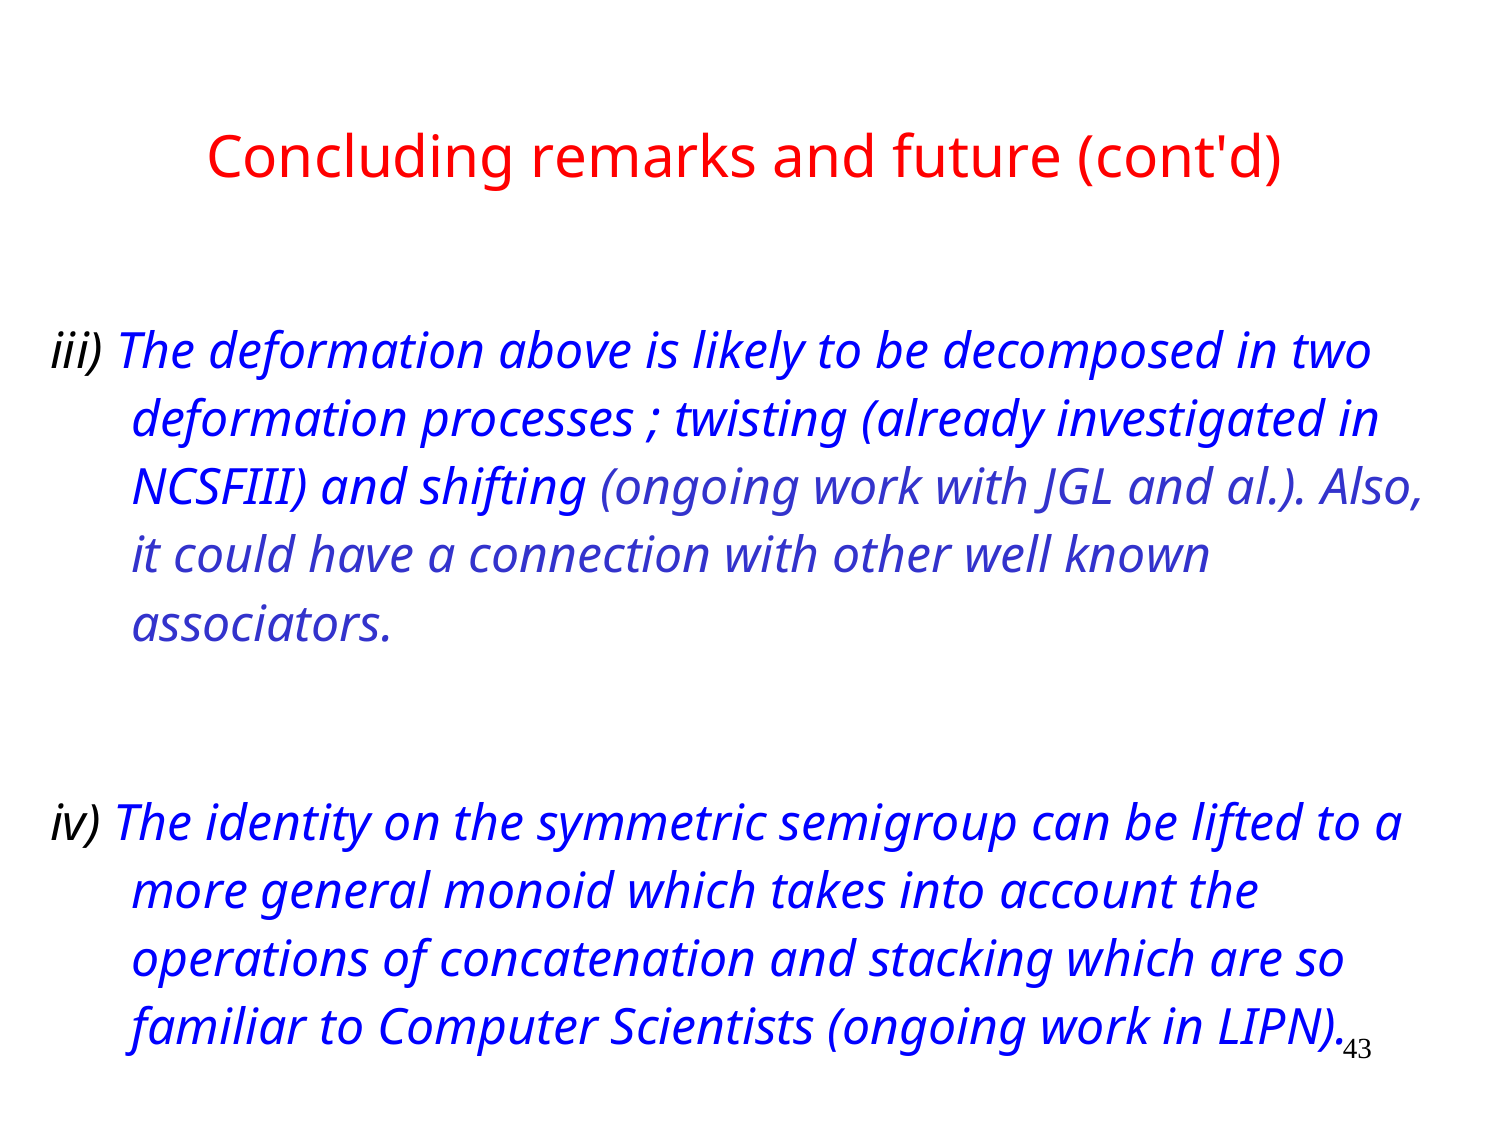

Concluding remarks and future (cont'd)
iii) The deformation above is likely to be decomposed in two deformation processes ; twisting (already investigated in NCSFIII) and shifting (ongoing work with JGL and al.). Also, it could have a connection with other well known associators.
iv) The identity on the symmetric semigroup can be lifted to a more general monoid which takes into account the operations of concatenation and stacking which are so familiar to Computer Scientists (ongoing work in LIPN).
43